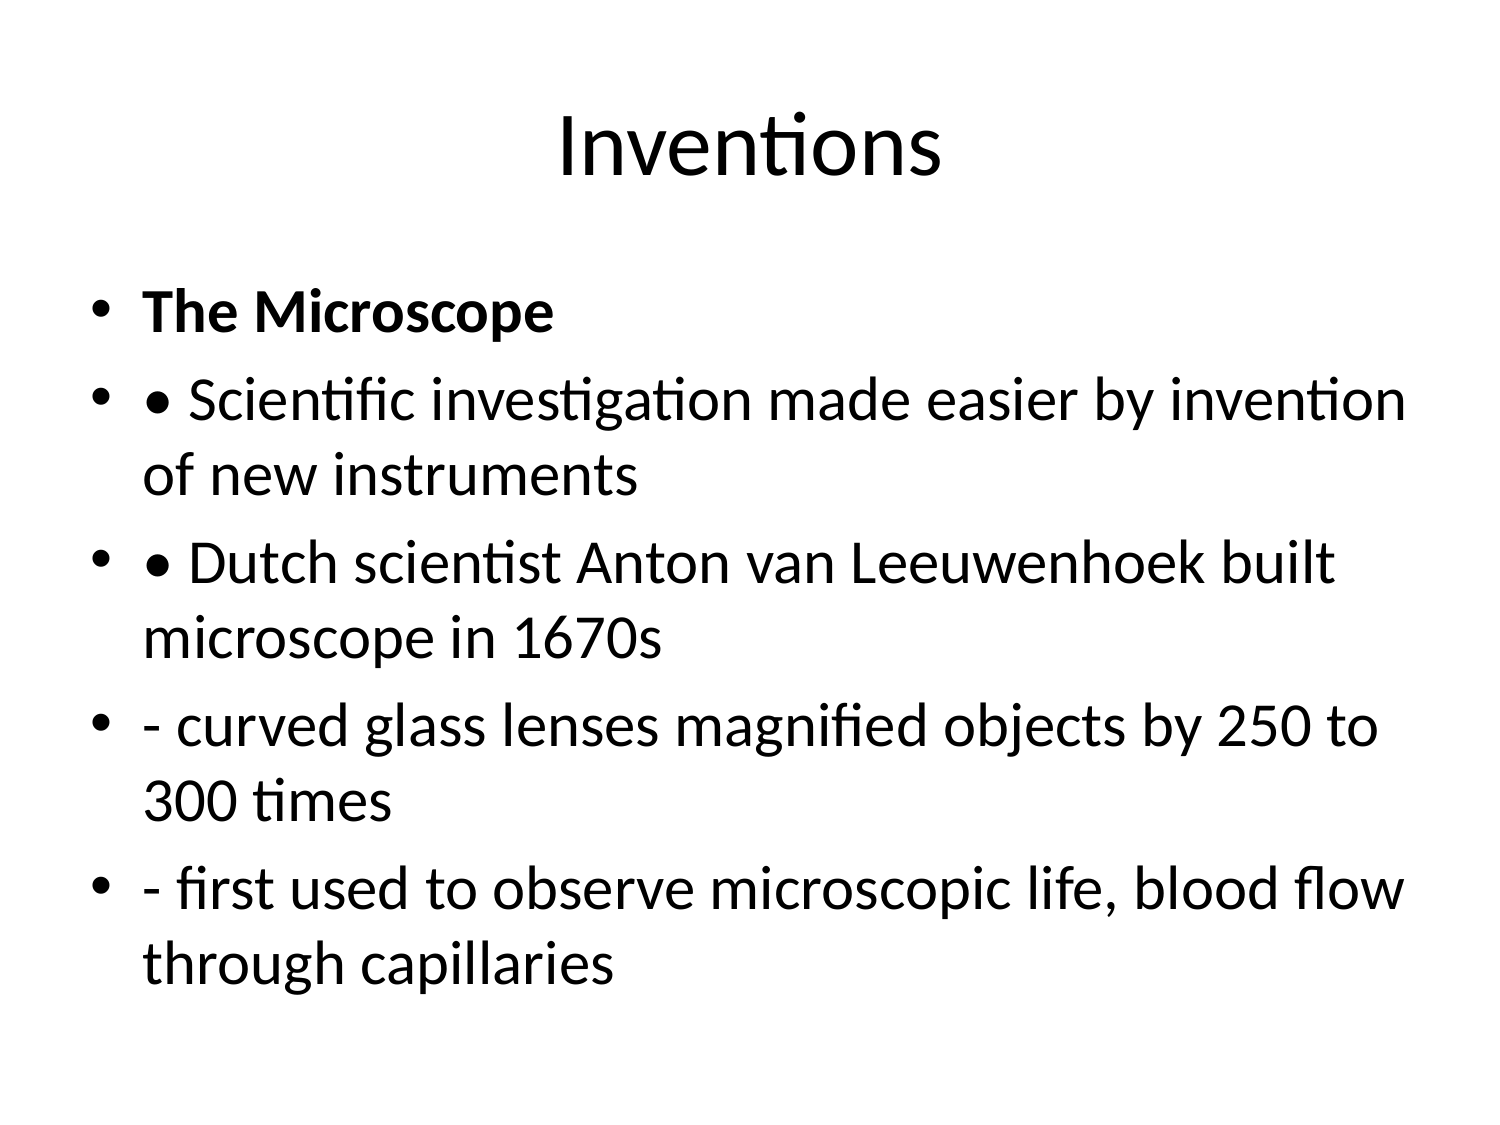

# Inventions
The Microscope
• Scientific investigation made easier by invention of new instruments
• Dutch scientist Anton van Leeuwenhoek built microscope in 1670s
- curved glass lenses magnified objects by 250 to 300 times
- first used to observe microscopic life, blood flow through capillaries